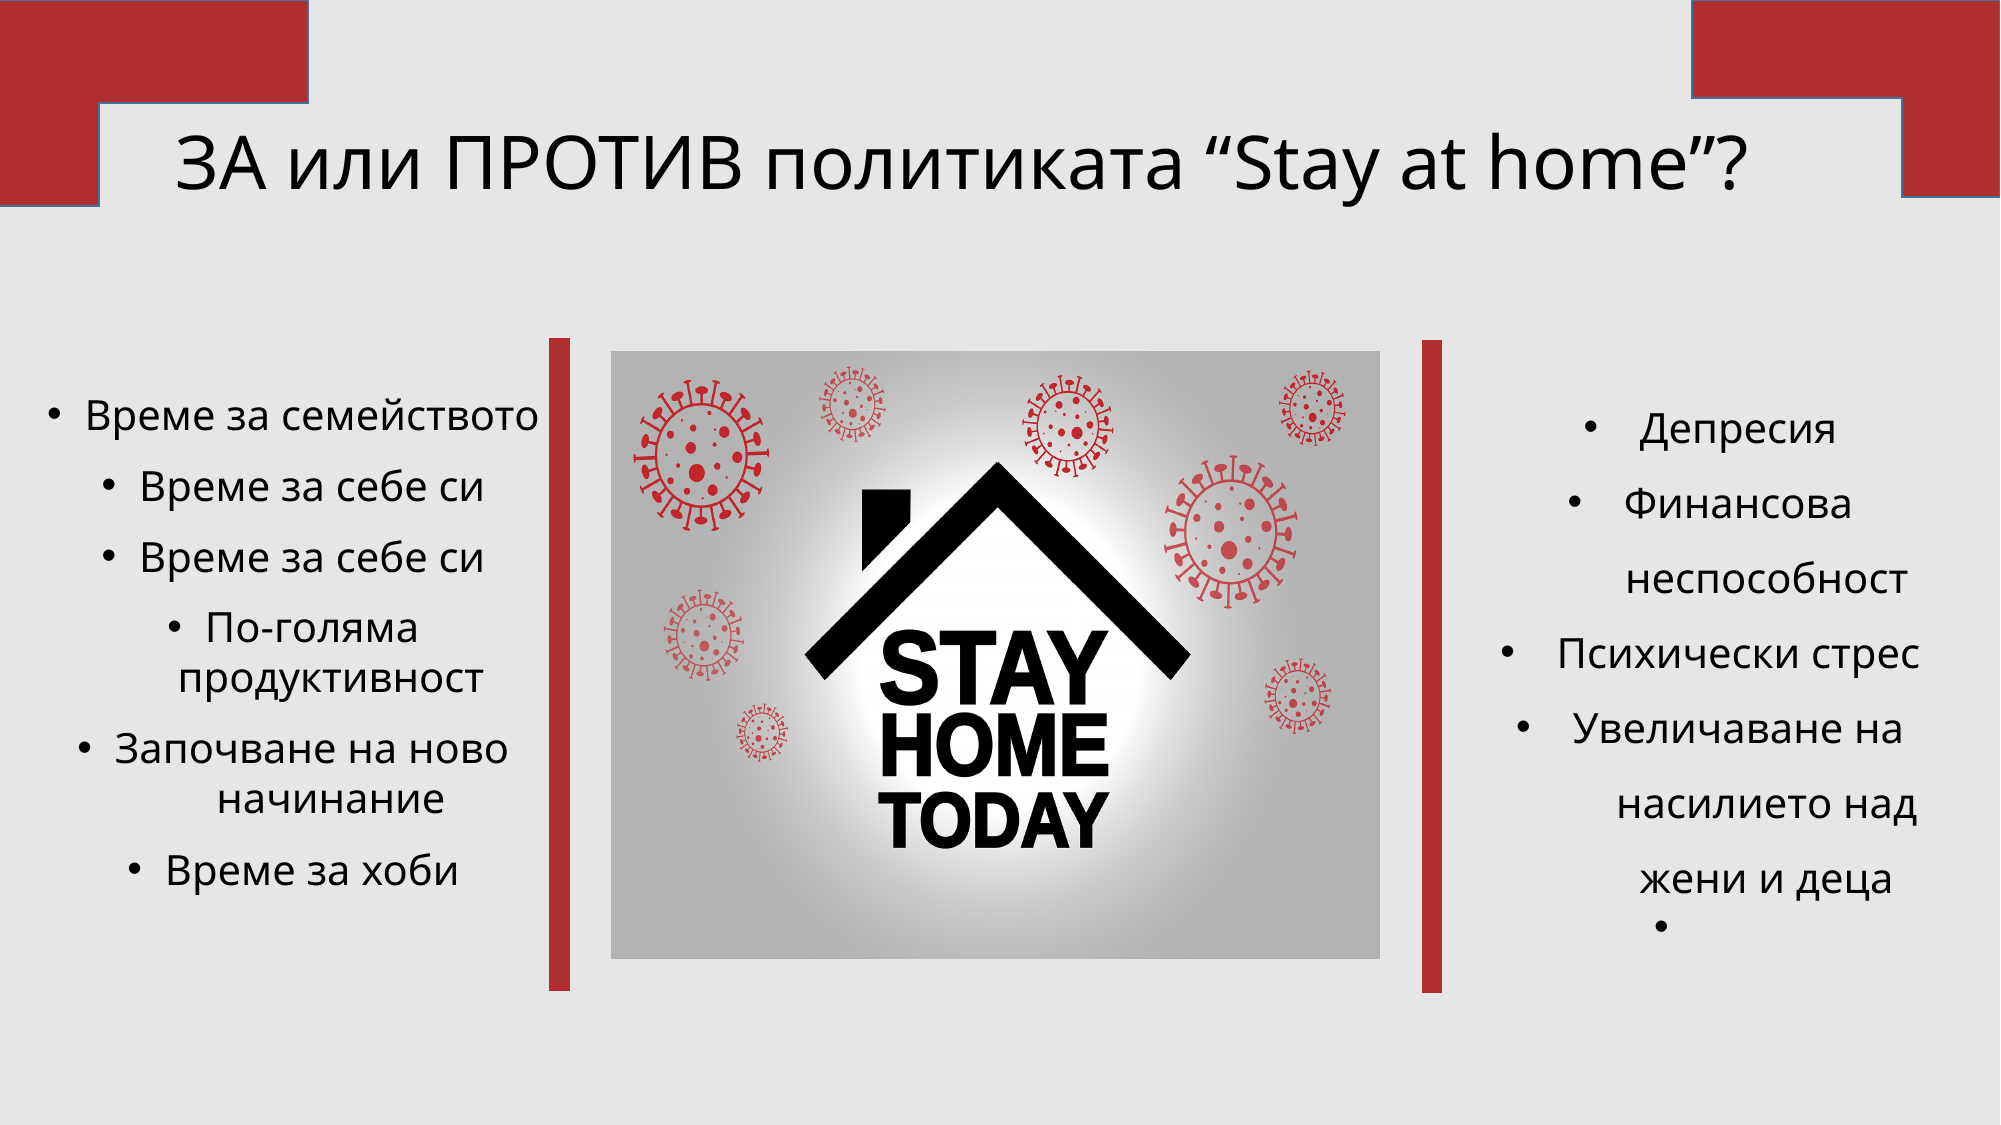

# ЗА или ПРОТИВ политиката “Stay at home”?
Депресия
Финансова неспособност
Психически стрес
Увеличаване на насилието над жени и деца
Време за семейството
Време за себе си
Време за себе си
По-голяма продуктивност
Започване на ново начинание
Време за хоби